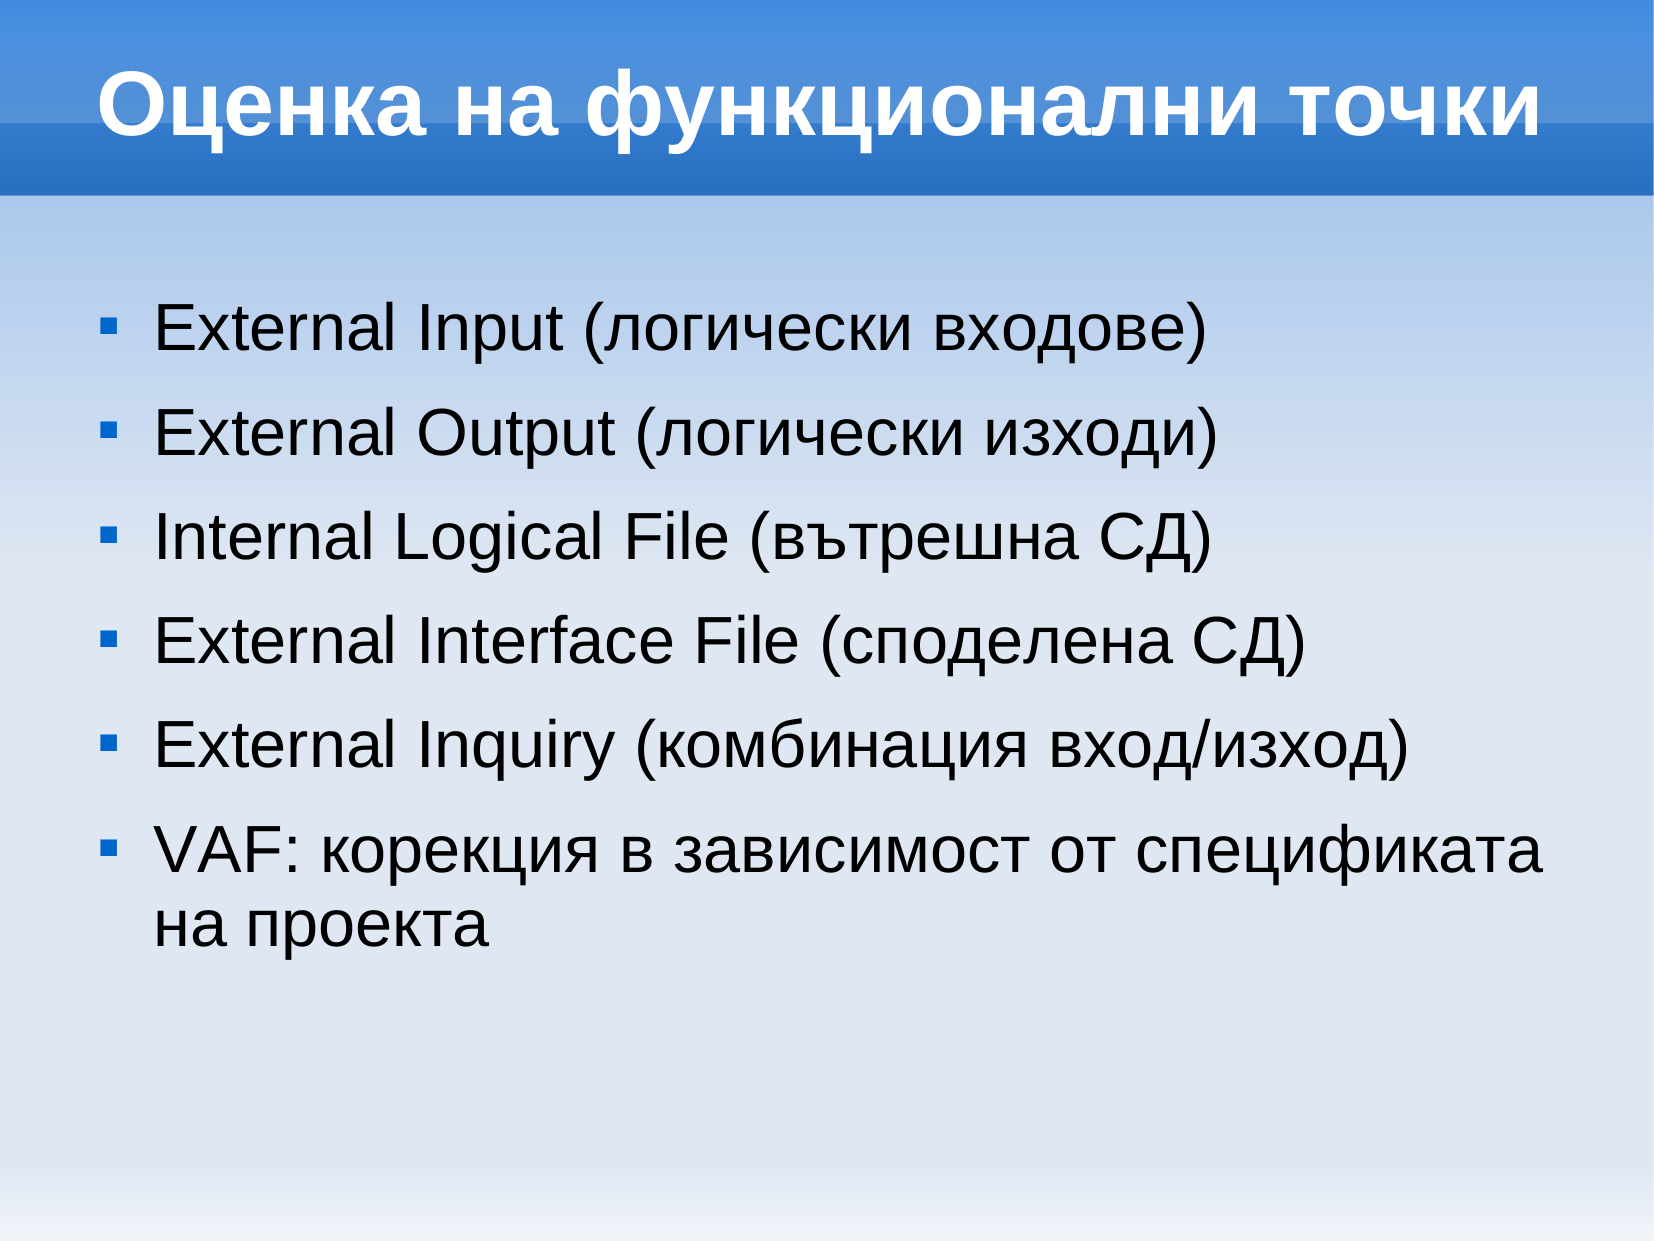

# Оценка на функционални точки
External Input (логически входове)
External Output (логически изходи)
Internal Logical File (вътрешна СД)
External Interface File (споделена СД)
External Inquiry (комбинация вход/изход)
VAF: корекция в зависимост от спецификата на проекта